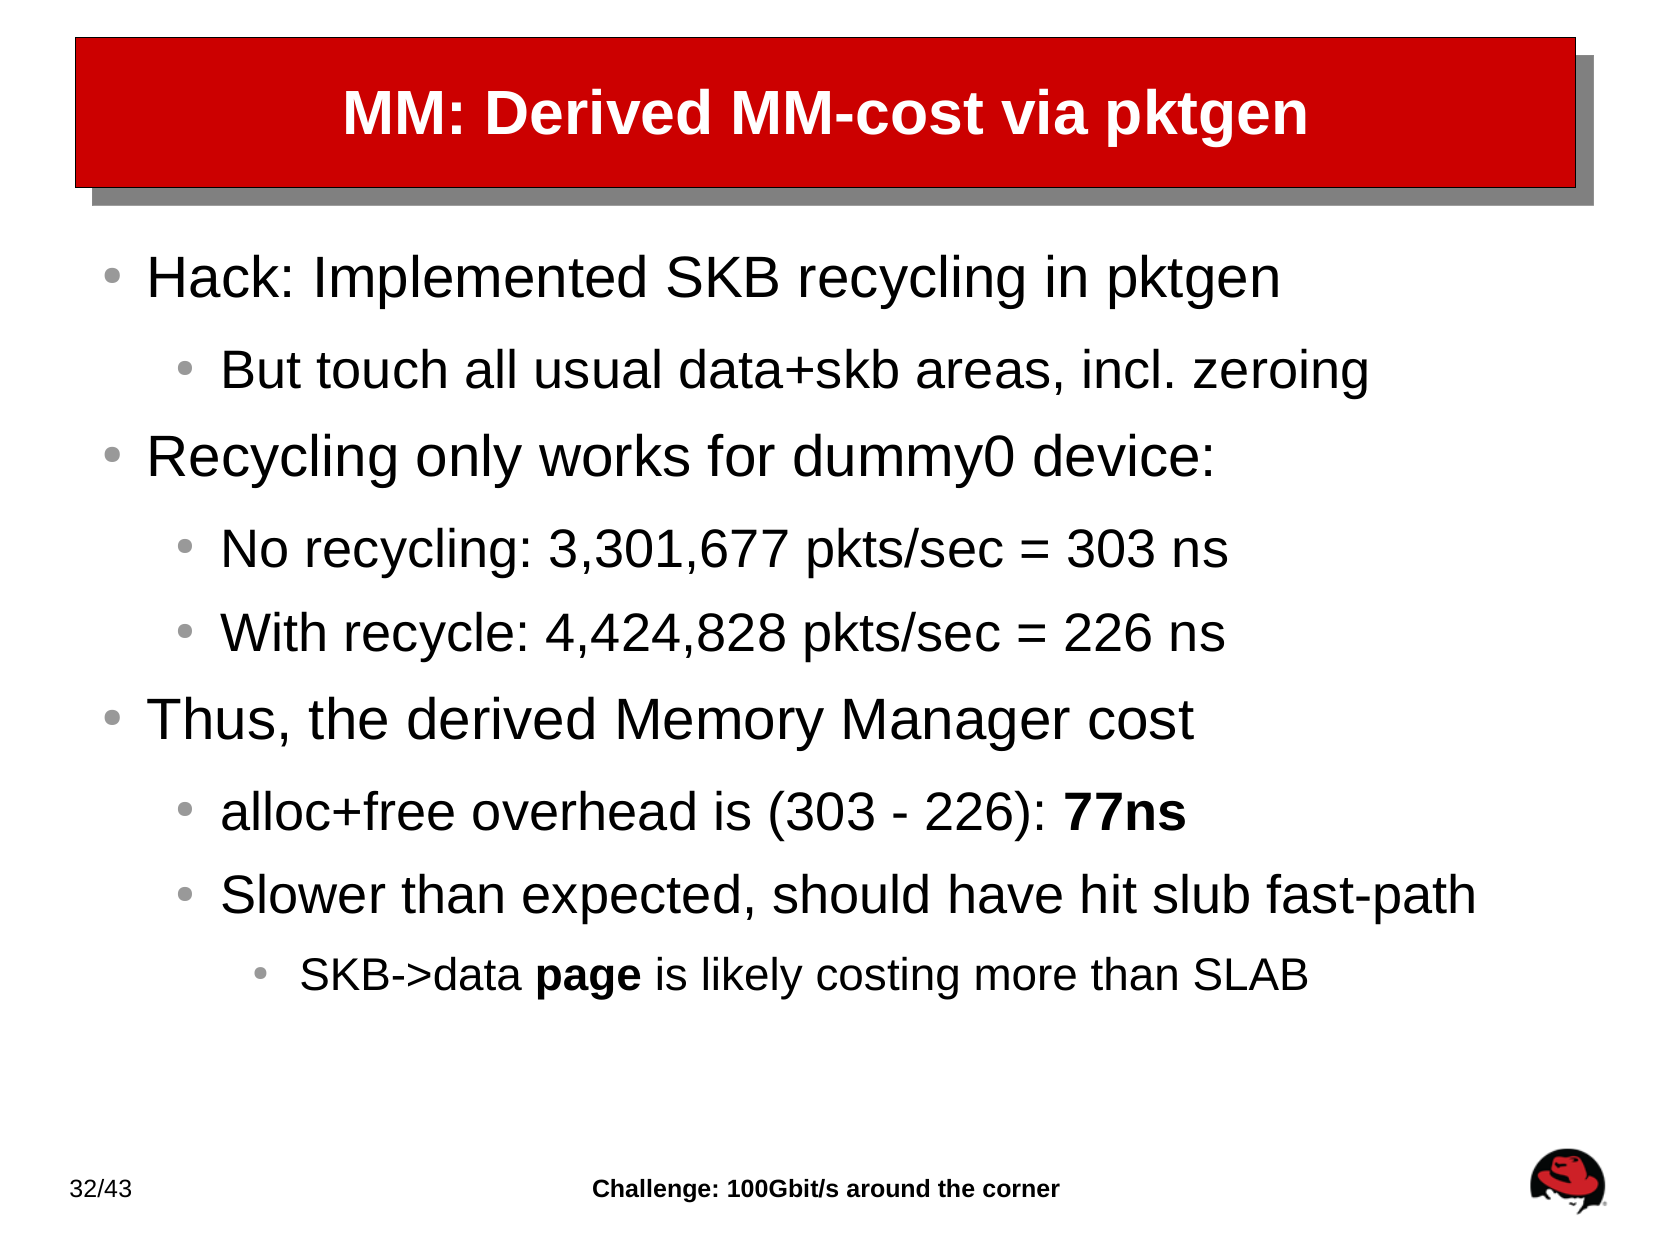

# MM: Derived MM-cost via pktgen
Hack: Implemented SKB recycling in pktgen
But touch all usual data+skb areas, incl. zeroing
Recycling only works for dummy0 device:
No recycling: 3,301,677 pkts/sec = 303 ns
With recycle: 4,424,828 pkts/sec = 226 ns
Thus, the derived Memory Manager cost
alloc+free overhead is (303 - 226): 77ns
Slower than expected, should have hit slub fast-path
SKB->data page is likely costing more than SLAB